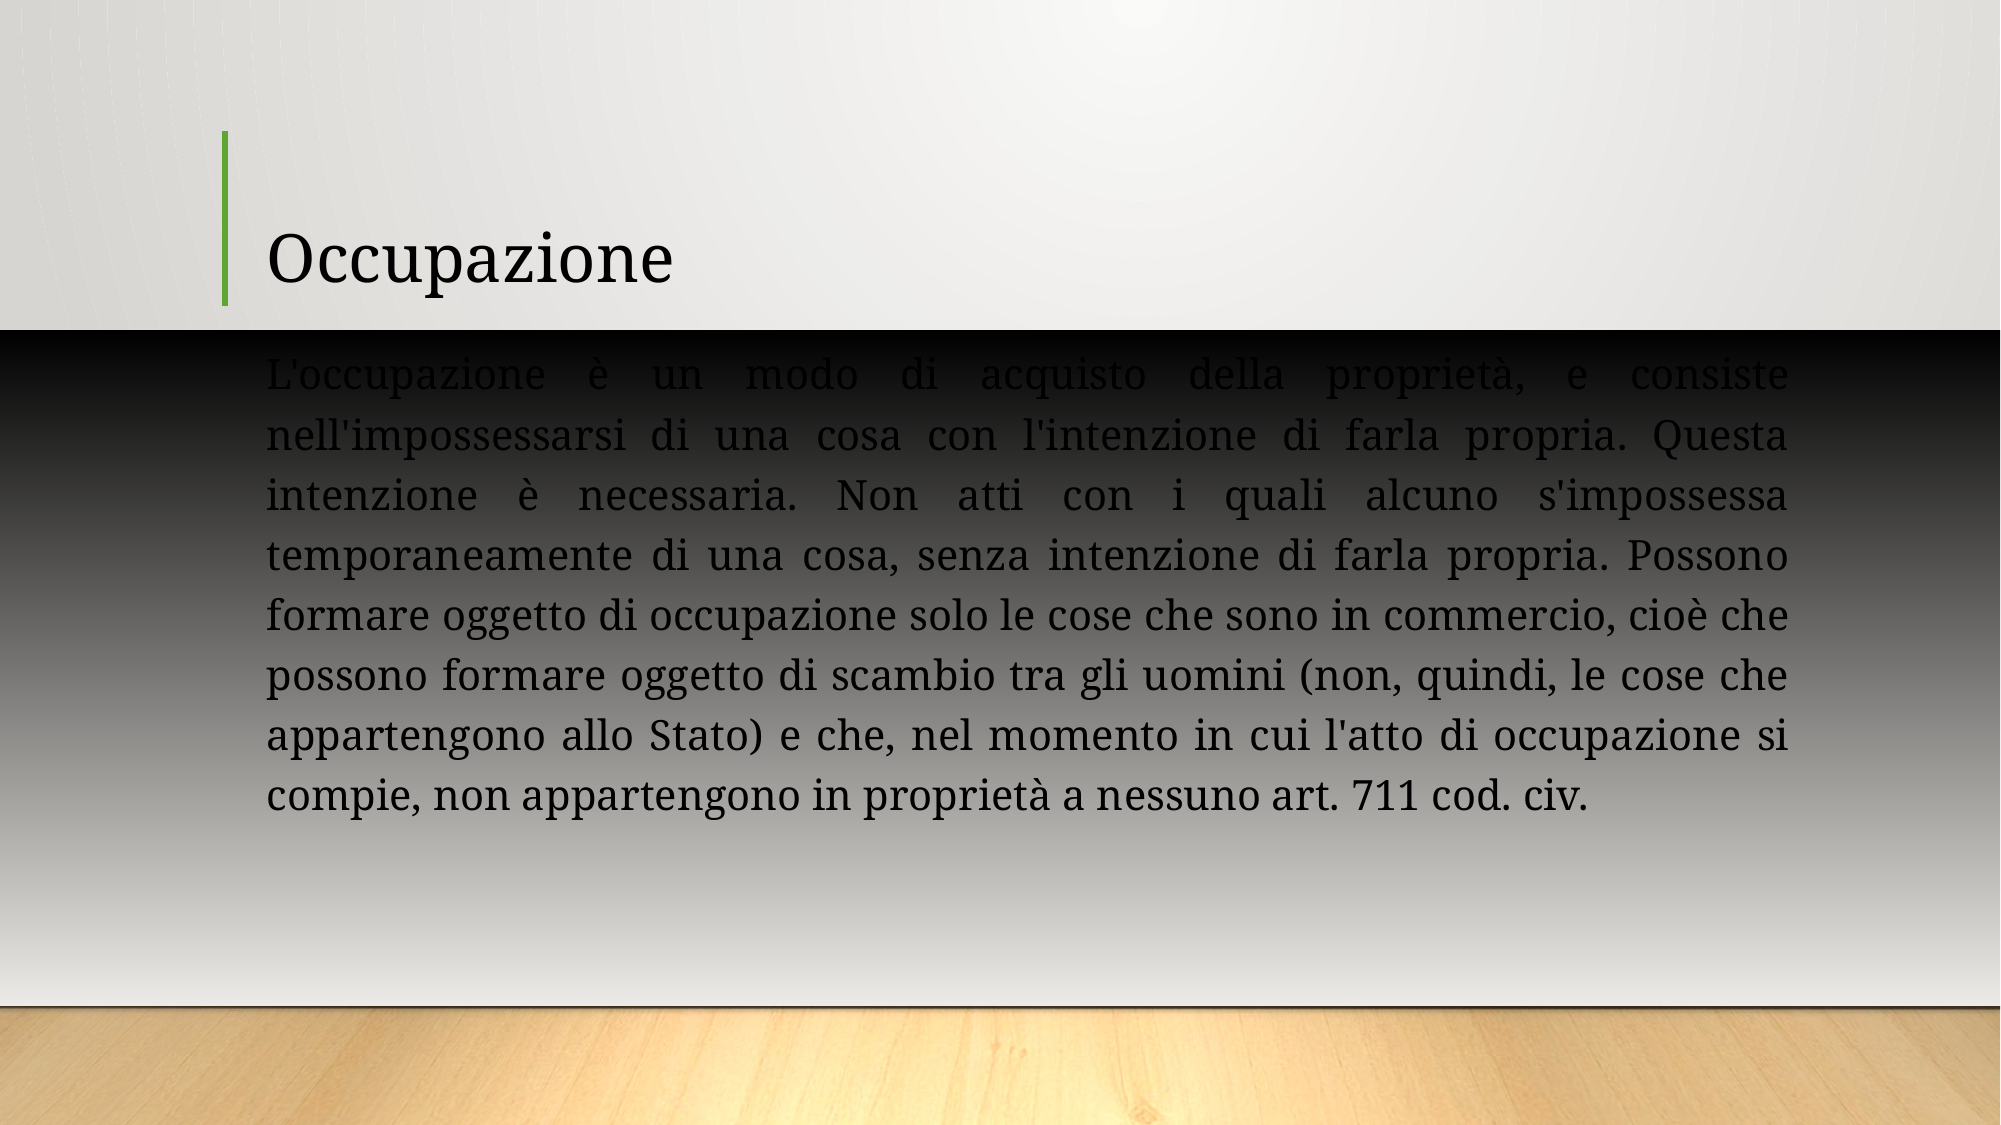

# Occupazione
L'occupazione è un modo di acquisto della proprietà, e consiste nell'impossessarsi di una cosa con l'intenzione di farla propria. Questa intenzione è necessaria. Non atti con i quali alcuno s'impossessa temporaneamente di una cosa, senza intenzione di farla propria. Possono formare oggetto di occupazione solo le cose che sono in commercio, cioè che possono formare oggetto di scambio tra gli uomini (non, quindi, le cose che appartengono allo Stato) e che, nel momento in cui l'atto di occupazione si compie, non appartengono in proprietà a nessuno art. 711 cod. civ.